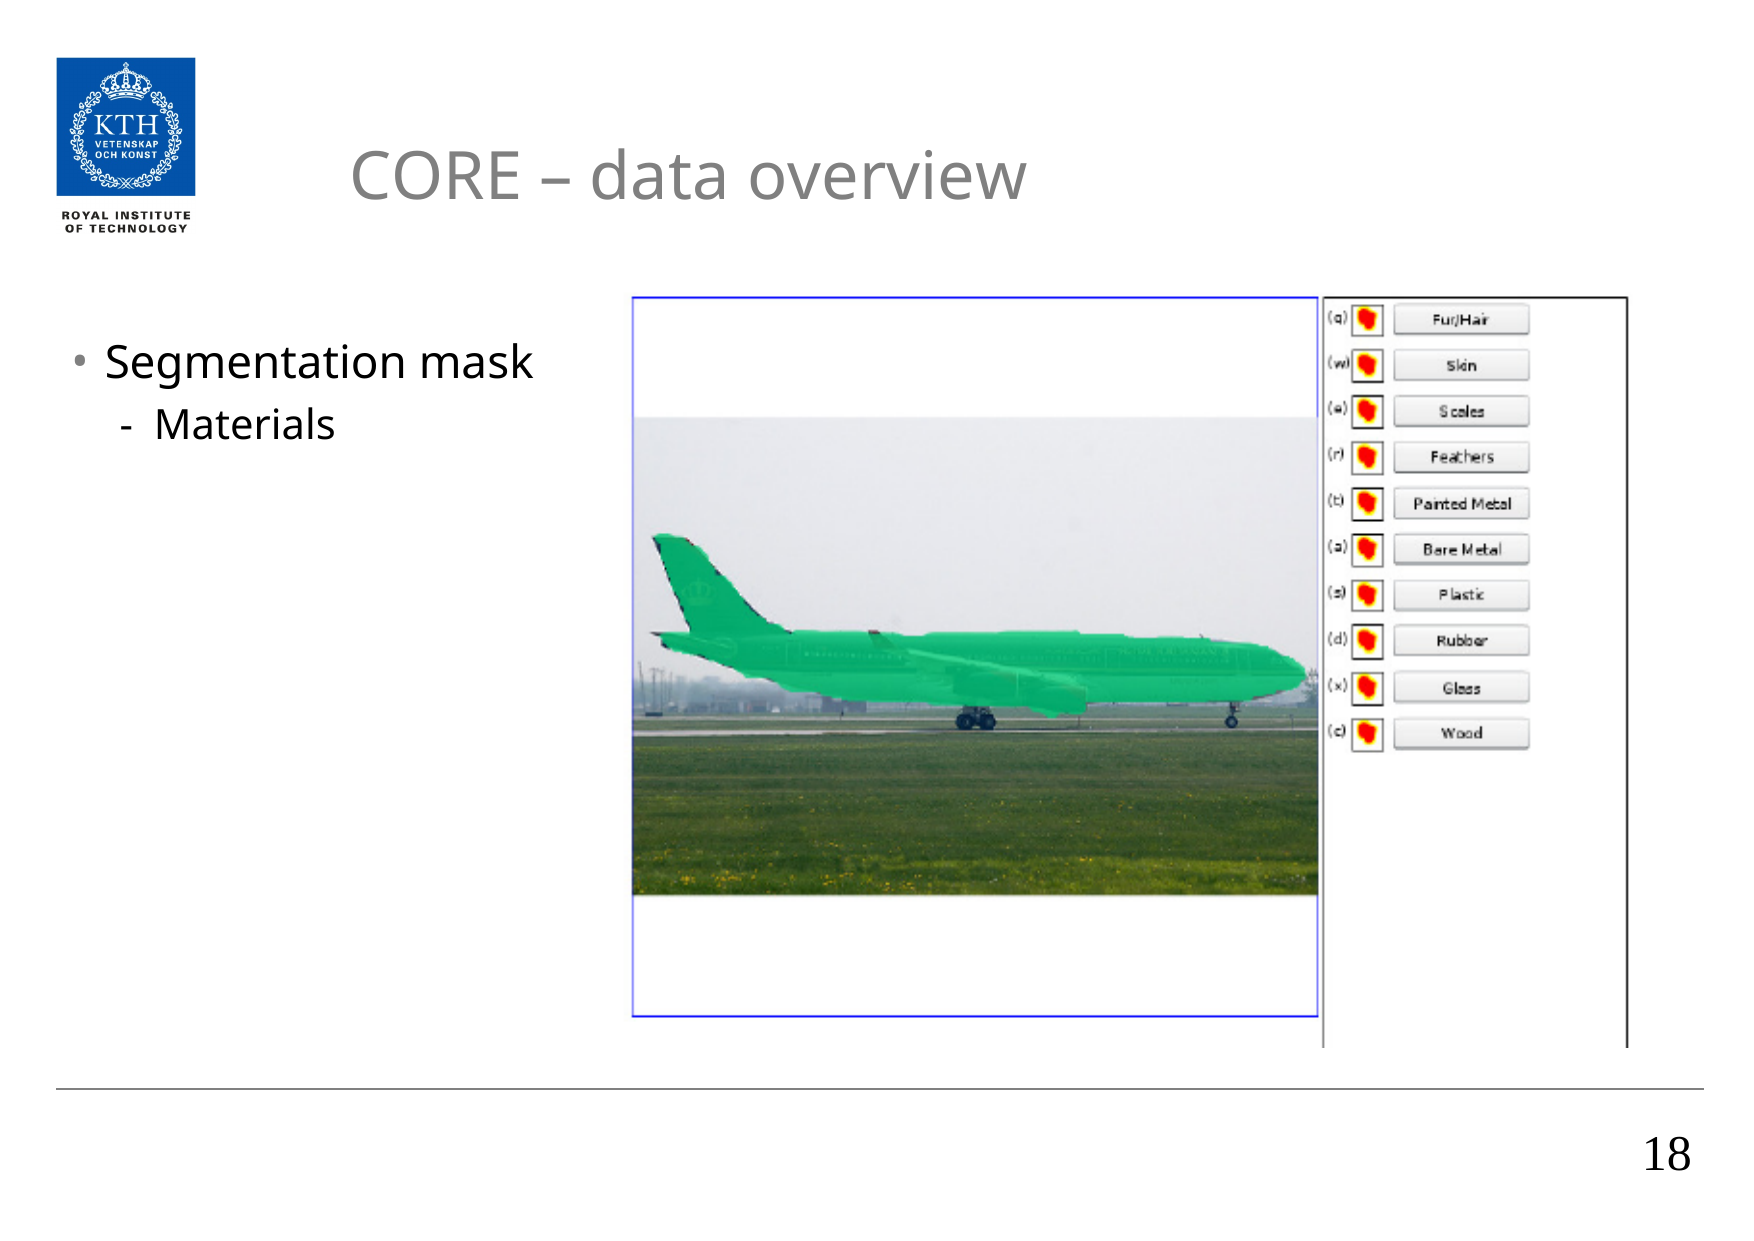

# CORE – data overview
Segmentation mask
Materials
18